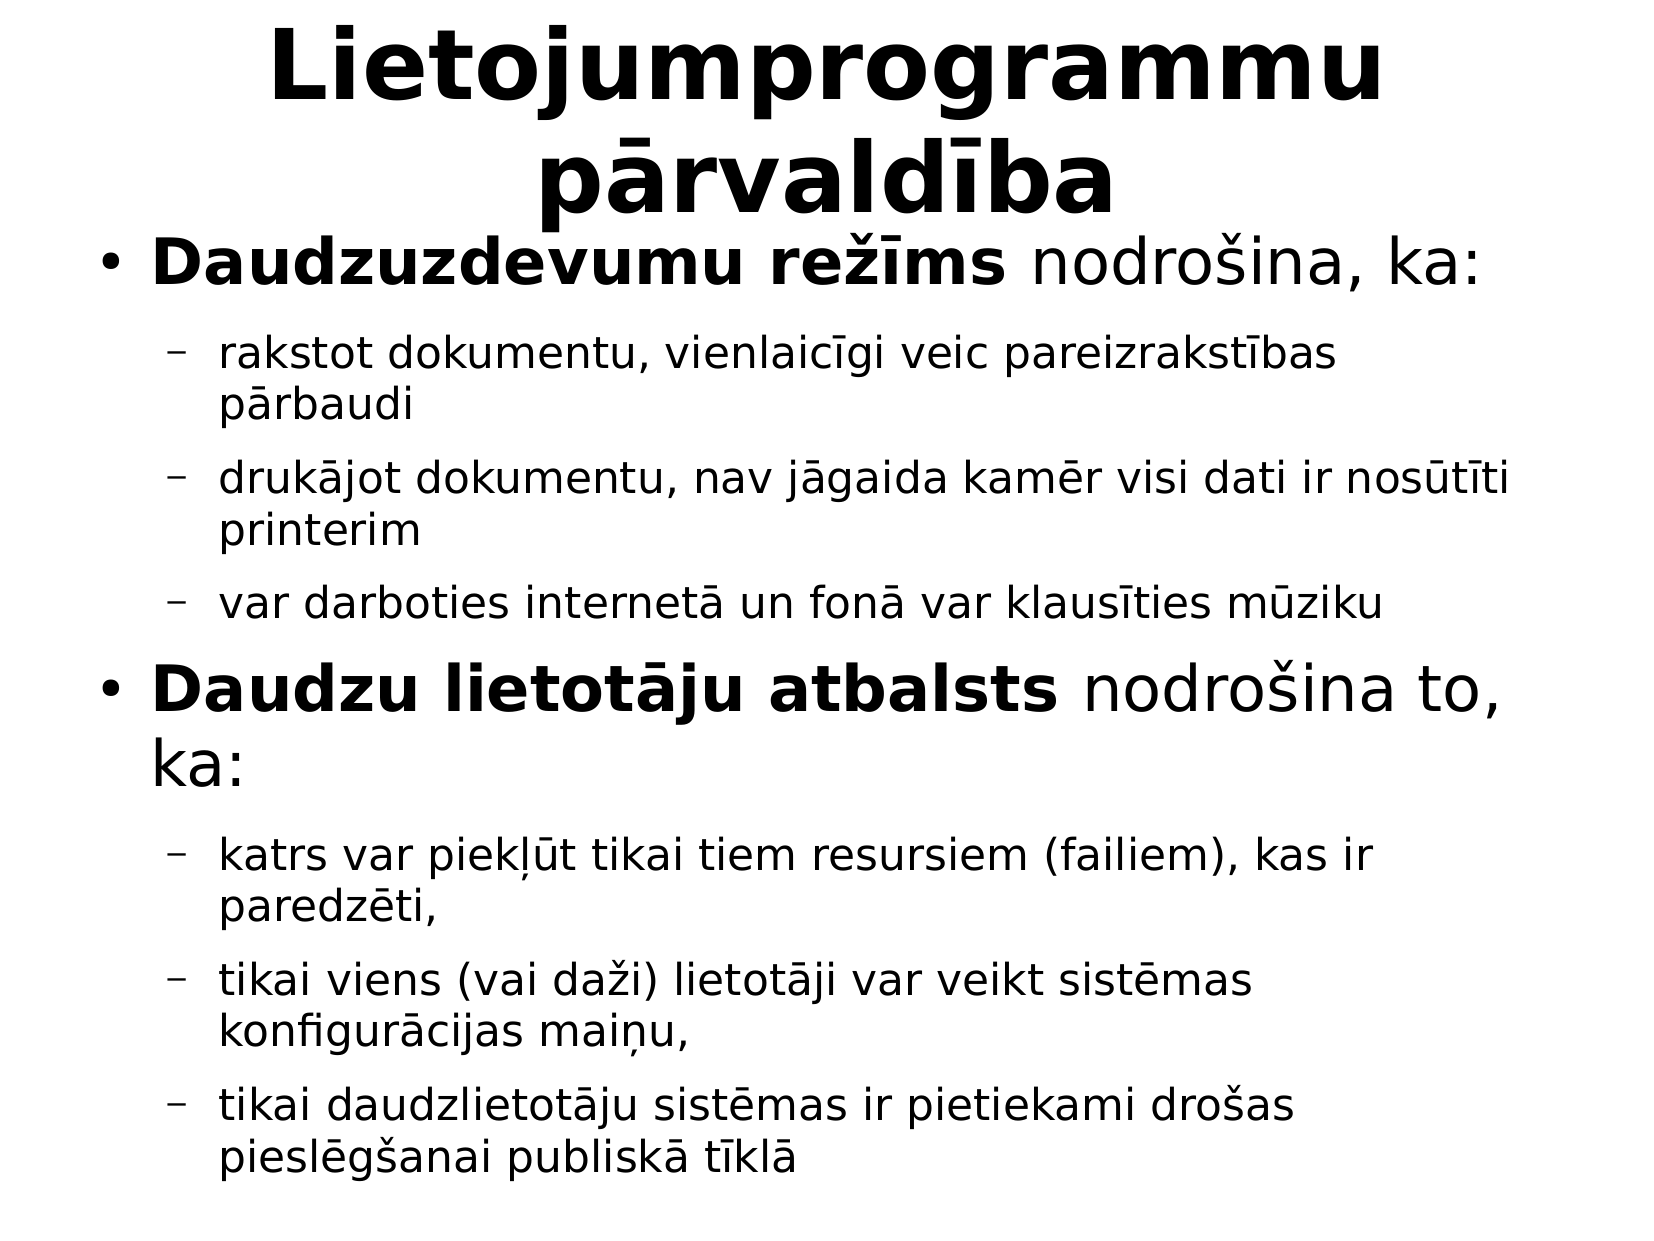

# Lietojumprogrammu pārvaldība
Daudzuzdevumu režīms nodrošina, ka:
rakstot dokumentu, vienlaicīgi veic pareizrakstības pārbaudi
drukājot dokumentu, nav jāgaida kamēr visi dati ir nosūtīti printerim
var darboties internetā un fonā var klausīties mūziku
Daudzu lietotāju atbalsts nodrošina to, ka:
katrs var piekļūt tikai tiem resursiem (failiem), kas ir paredzēti,
tikai viens (vai daži) lietotāji var veikt sistēmas konfigurācijas maiņu,
tikai daudzlietotāju sistēmas ir pietiekami drošas pieslēgšanai publiskā tīklā